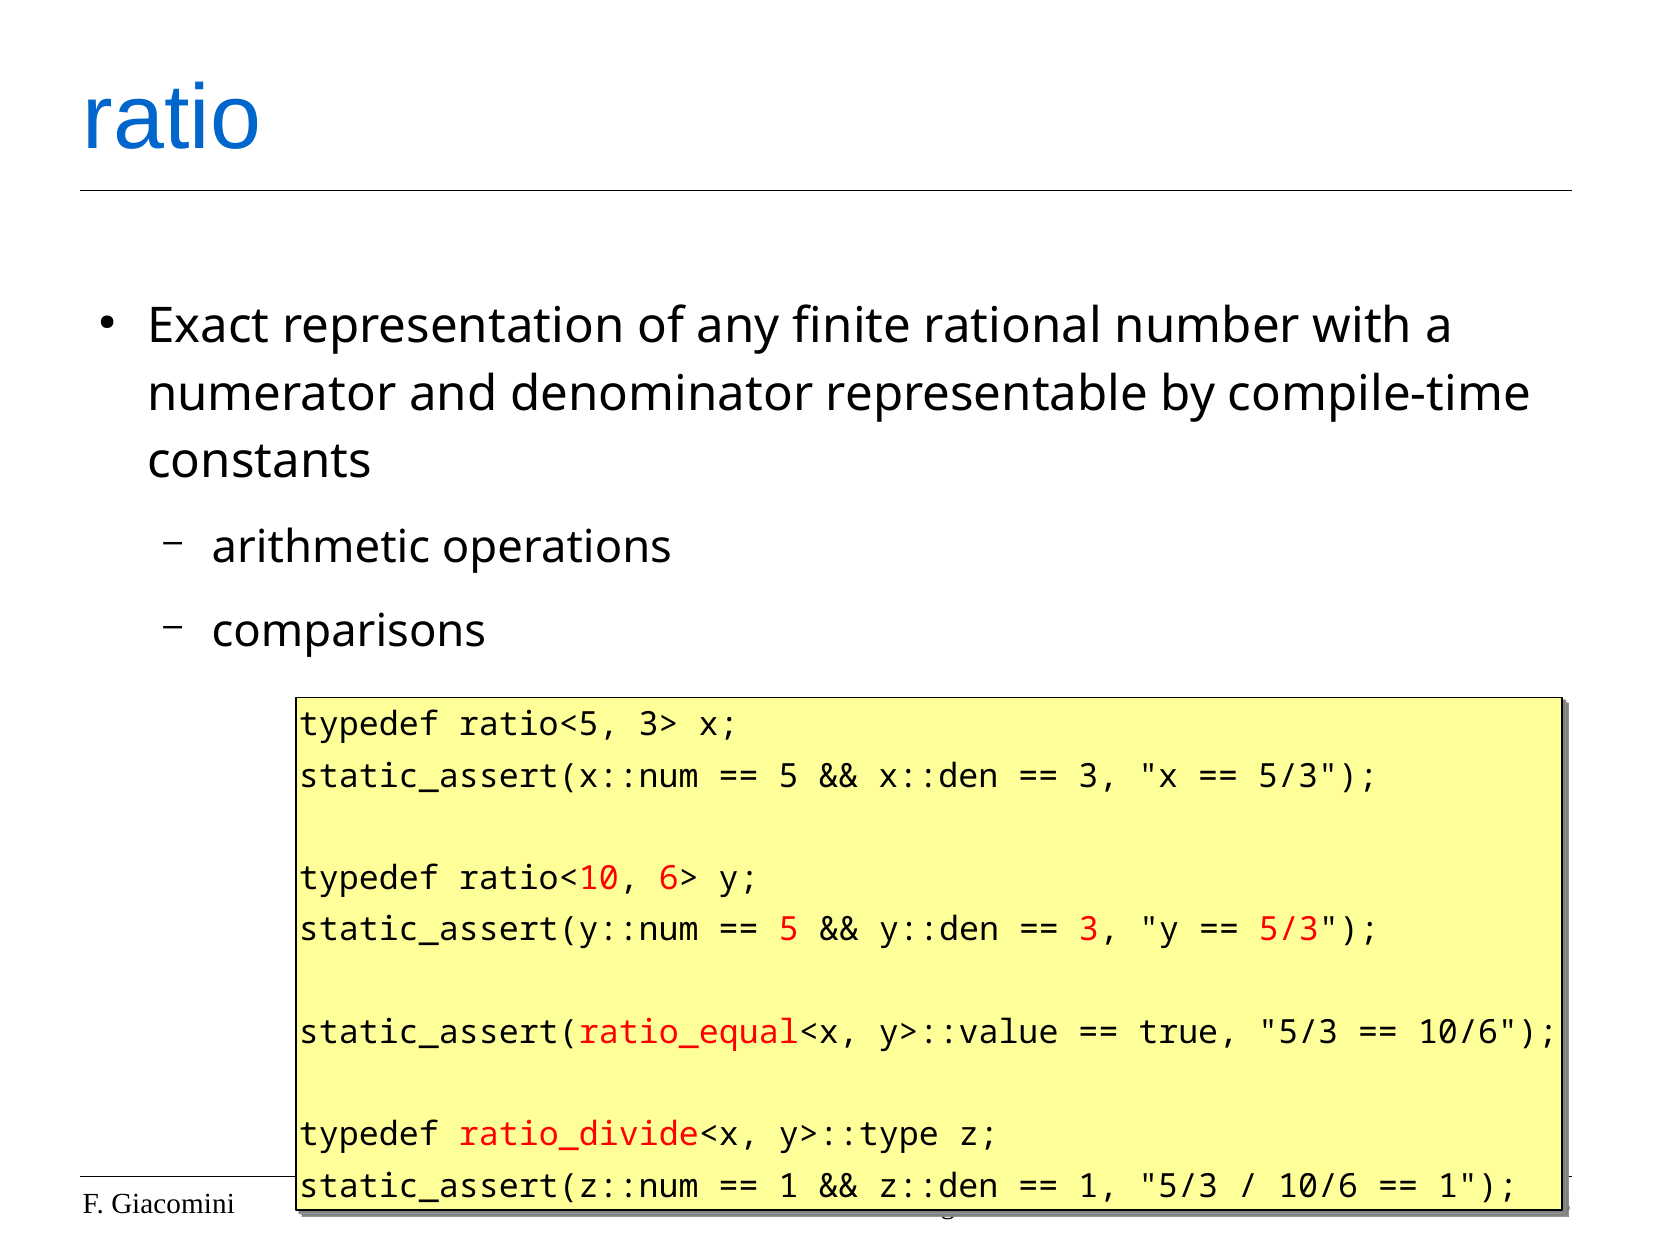

# ratio
Exact representation of any finite rational number with a numerator and denominator representable by compile-time constants
arithmetic operations
comparisons
typedef ratio<5, 3> x;
static_assert(x::num == 5 && x::den == 3, "x == 5/3");
typedef ratio<10, 6> y;
static_assert(y::num == 5 && y::den == 3, "y == 5/3");
static_assert(ratio_equal<x, y>::value == true, "5/3 == 10/6");
typedef ratio_divide<x, y>::type z;
static_assert(z::num == 1 && z::den == 1, "5/3 / 10/6 == 1");
F. Giacomini
Efficient C++ Coding
73